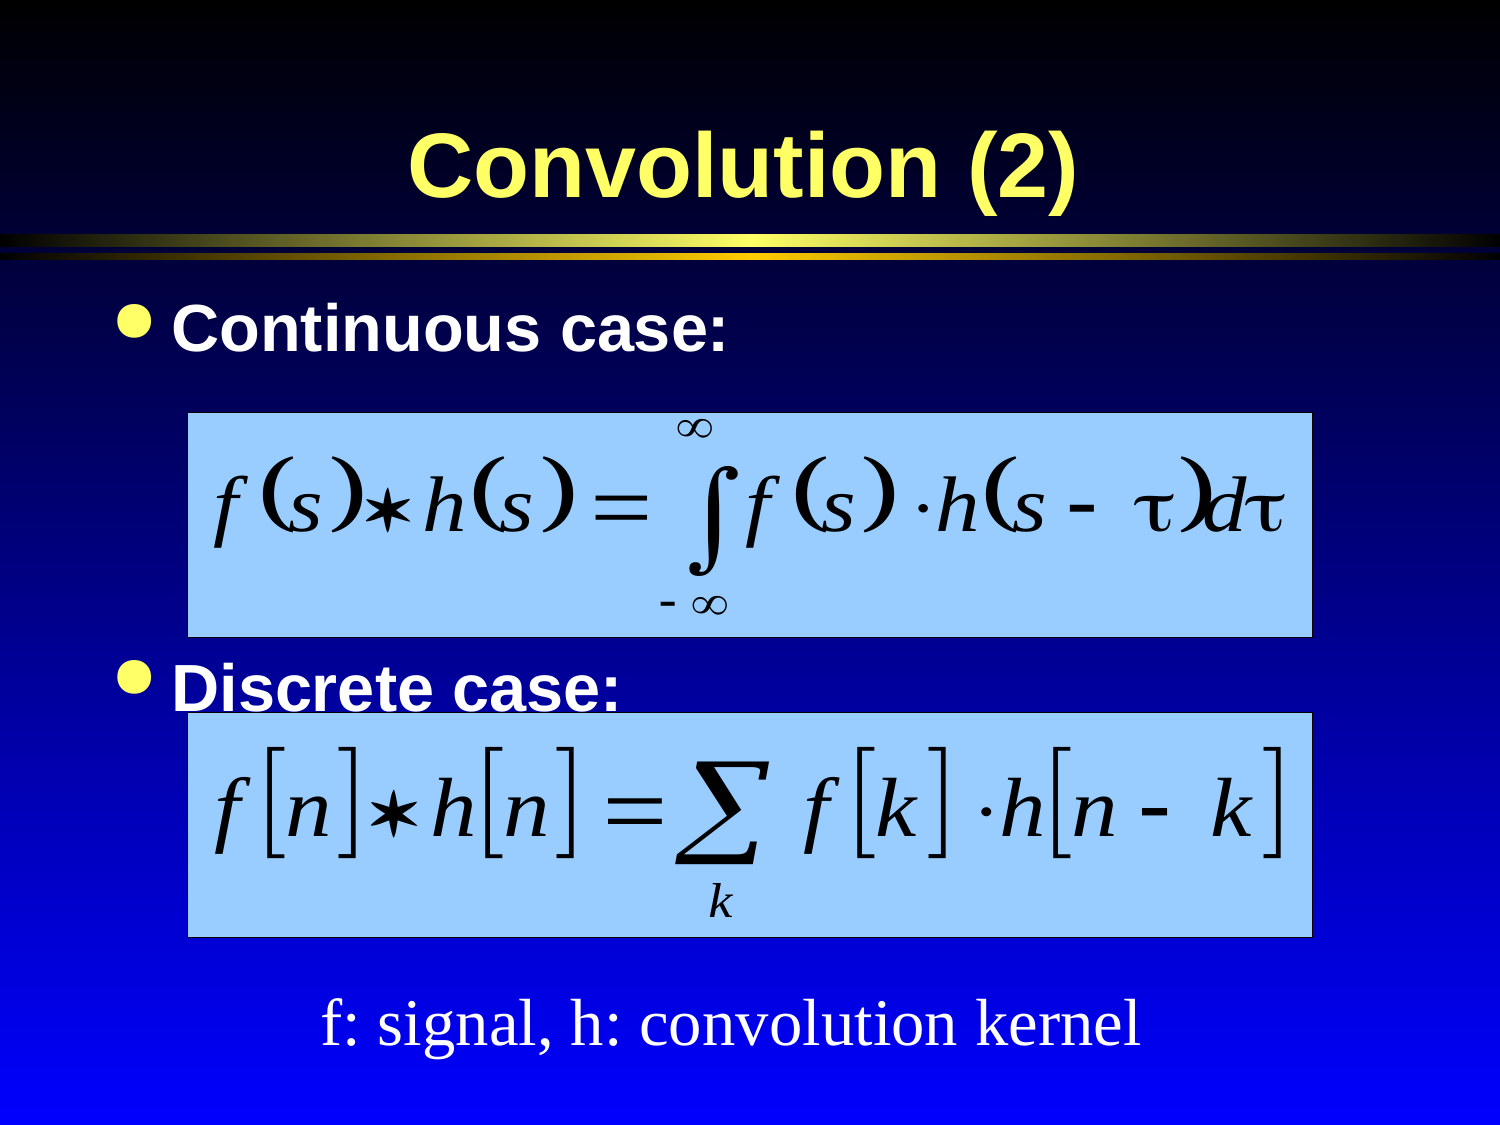

# Convolution (2)
Continuous case:
Discrete case:
f: signal, h: convolution kernel